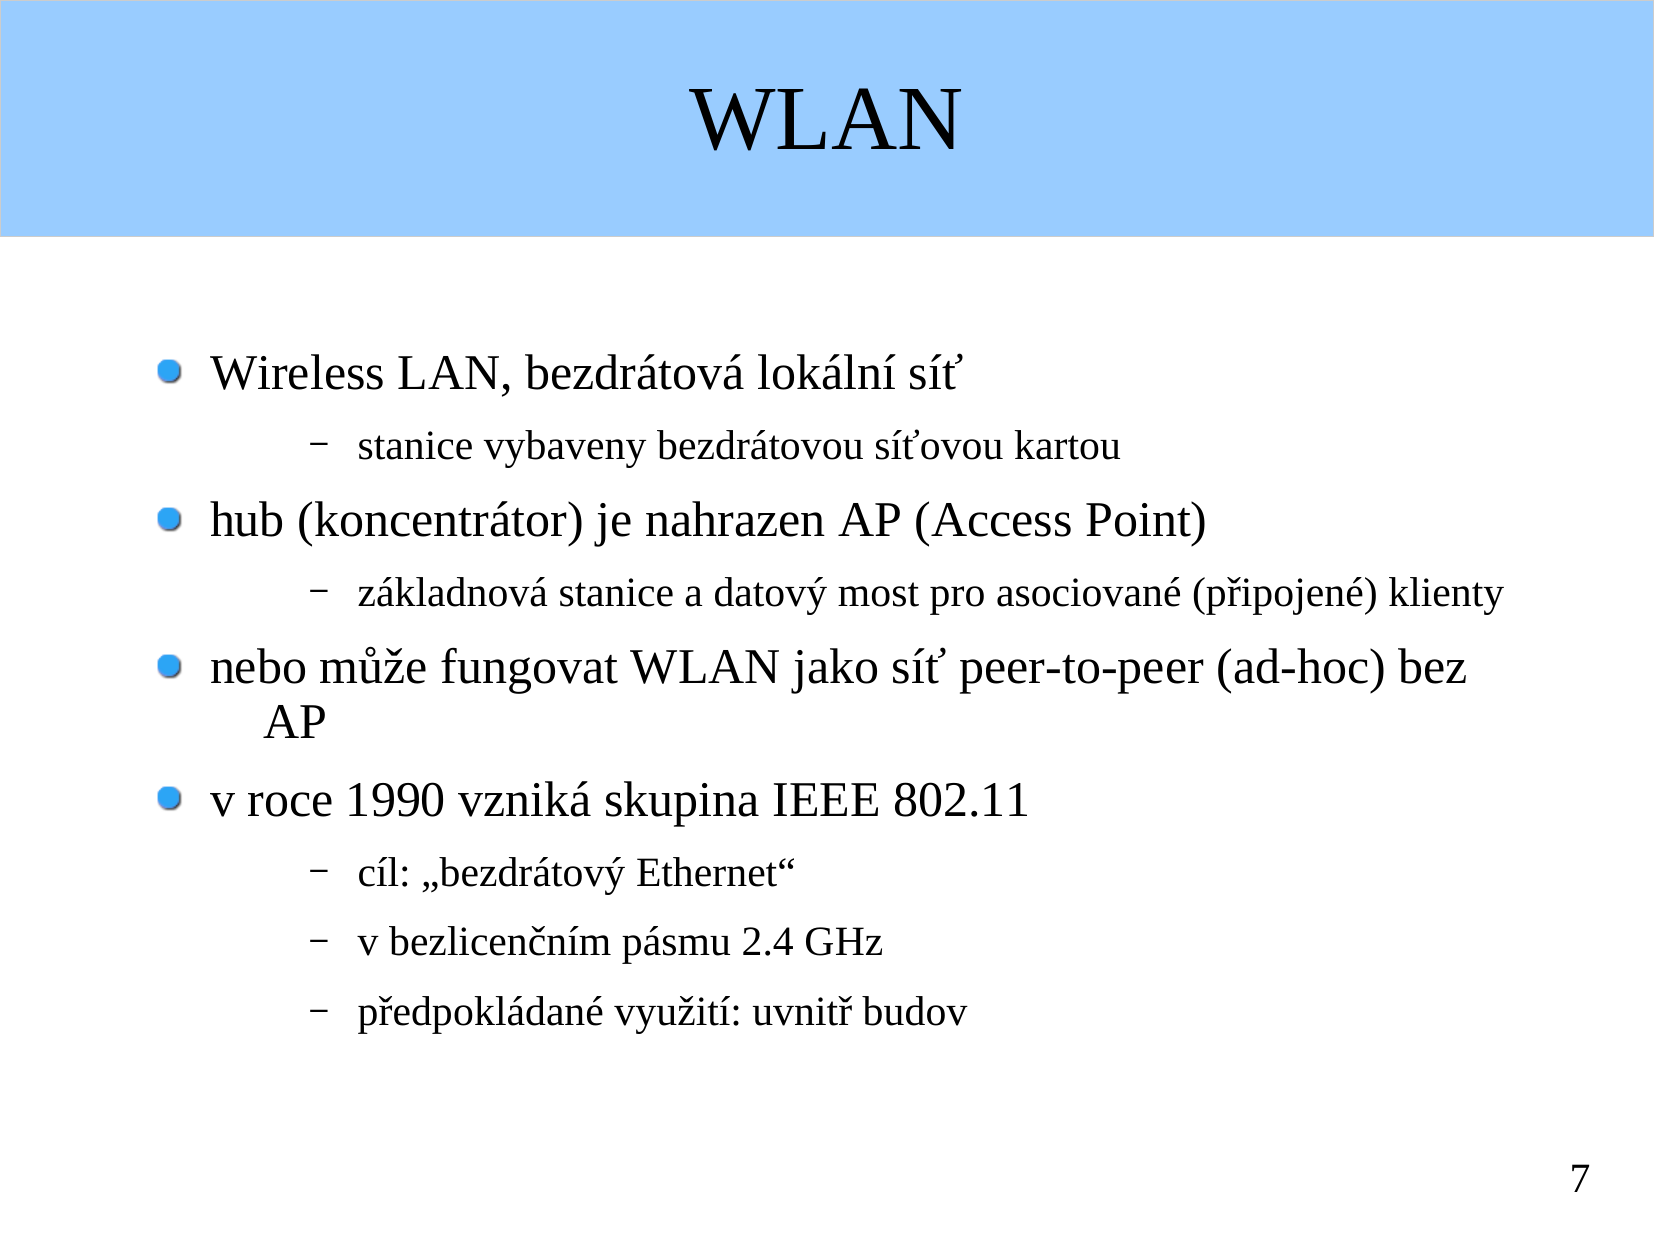

# WLAN
Wireless LAN, bezdrátová lokální síť
stanice vybaveny bezdrátovou síťovou kartou
hub (koncentrátor) je nahrazen AP (Access Point)
základnová stanice a datový most pro asociované (připojené) klienty
nebo může fungovat WLAN jako síť peer-to-peer (ad-hoc) bez AP
v roce 1990 vzniká skupina IEEE 802.11
cíl: „bezdrátový Ethernet“
v bezlicenčním pásmu 2.4 GHz
předpokládané využití: uvnitř budov